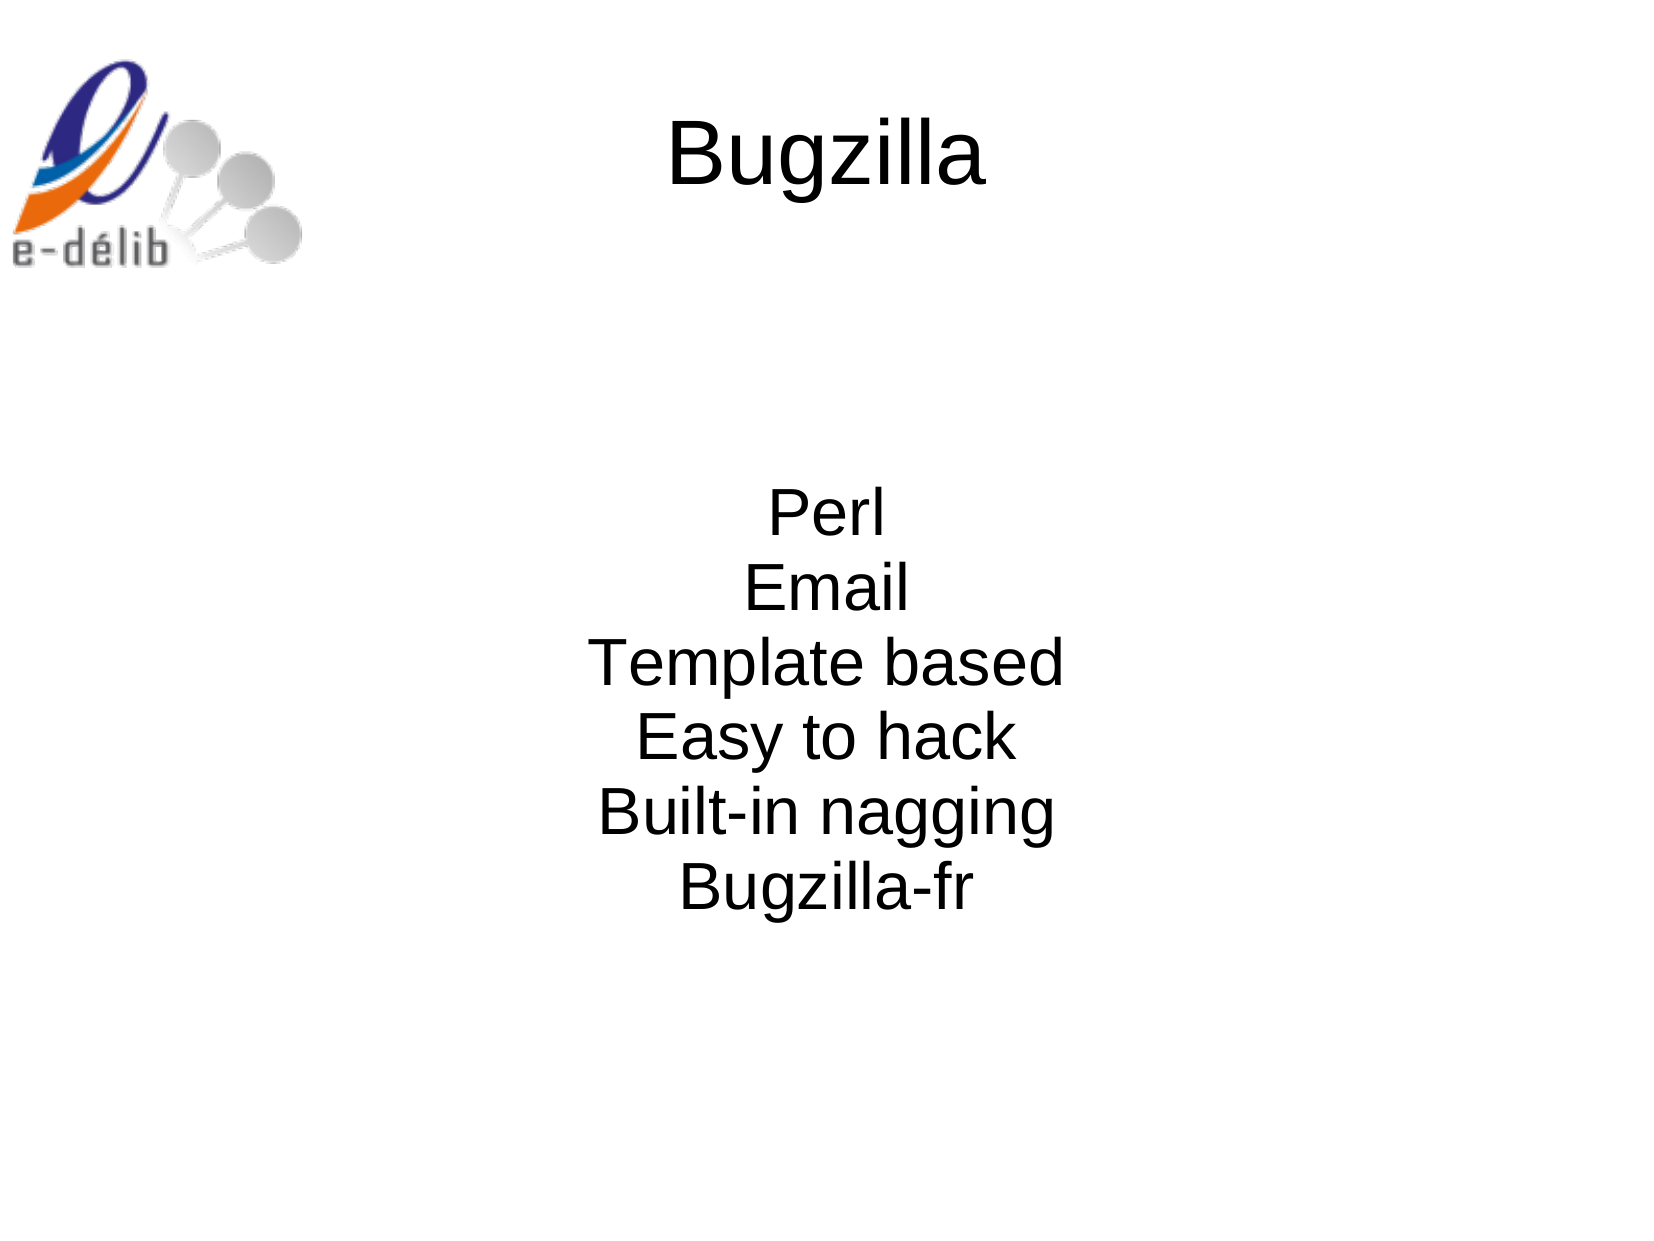

# Bugzilla
Perl
Email
Template based
Easy to hack
Built-in nagging
Bugzilla-fr